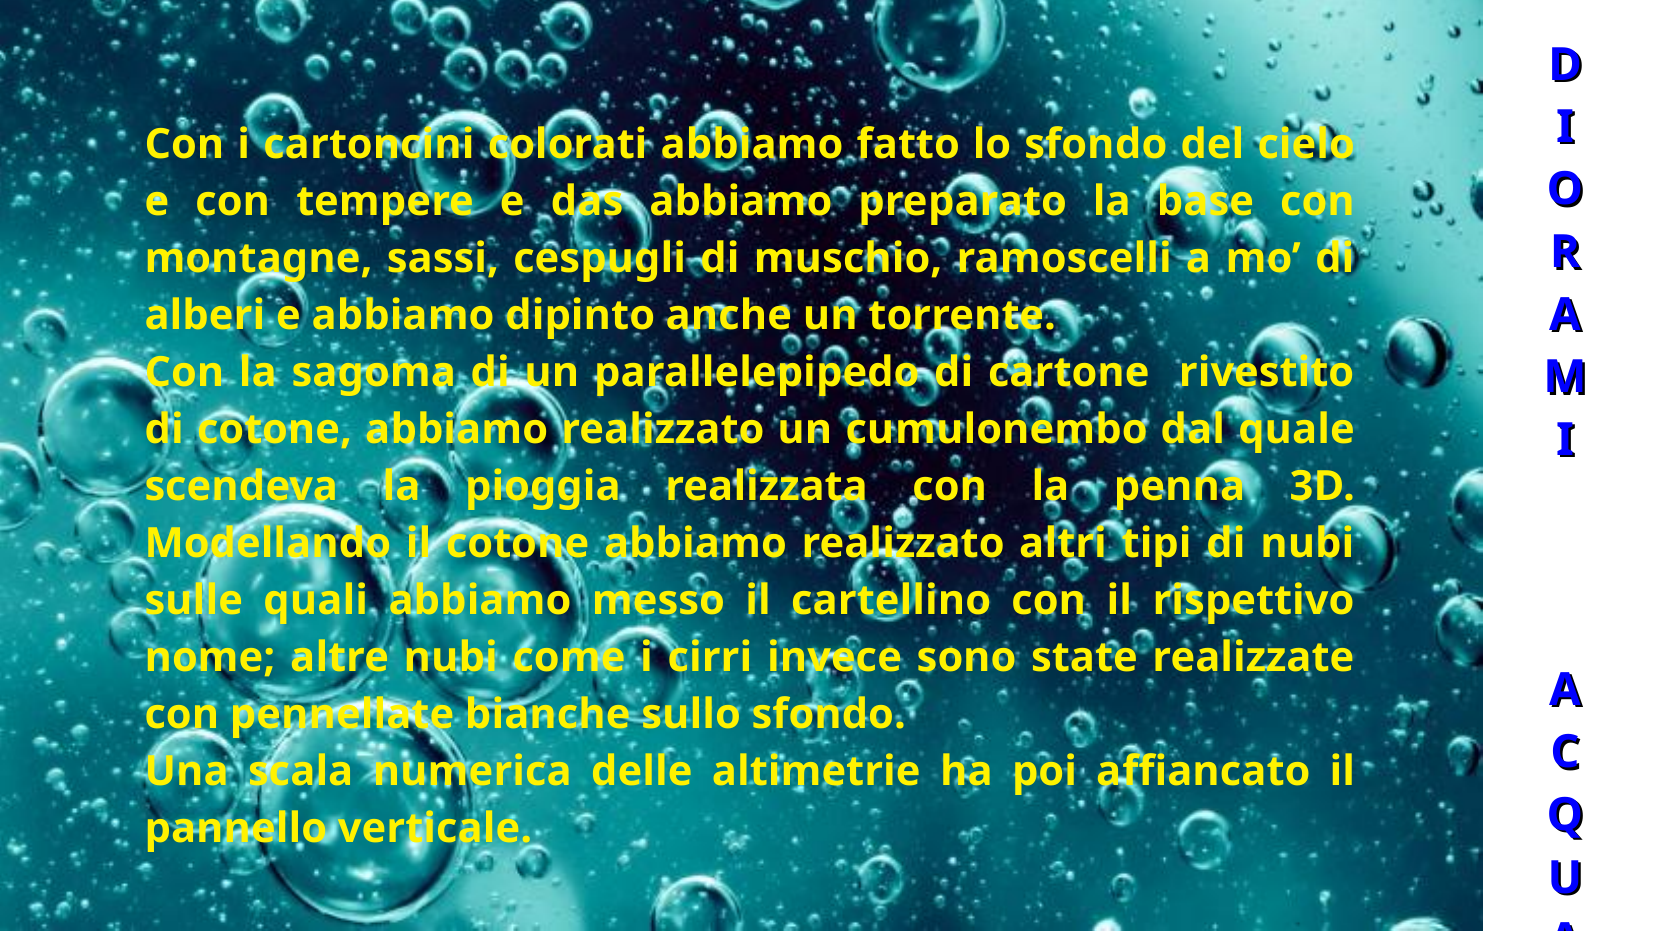

D
I
O
R
A
M
I
A
C
Q
U
A
Con i cartoncini colorati abbiamo fatto lo sfon­do del cielo e con tempere e das abbiamo pre­parato la base con montagne, sassi, cespugli di muschio, ramoscelli a mo’ di alberi e abbiamo dipinto anche un torrente.
Con la sagoma di un parallelepipedo di cartone rivestito di cotone, abbiamo realizzato un cu­mulonembo dal quale scendeva la pioggia rea­lizzata con la penna 3D. Modellando il cotone abbiamo realizzato altri tipi di nubi sulle quali abbiamo messo il cartellino con il rispettivo nome; altre nubi come i cirri invece sono state realizzate con pennellate bianche sullo sfondo.
Una scala numerica delle altimetrie ha poi af­fiancato il pannello verticale.